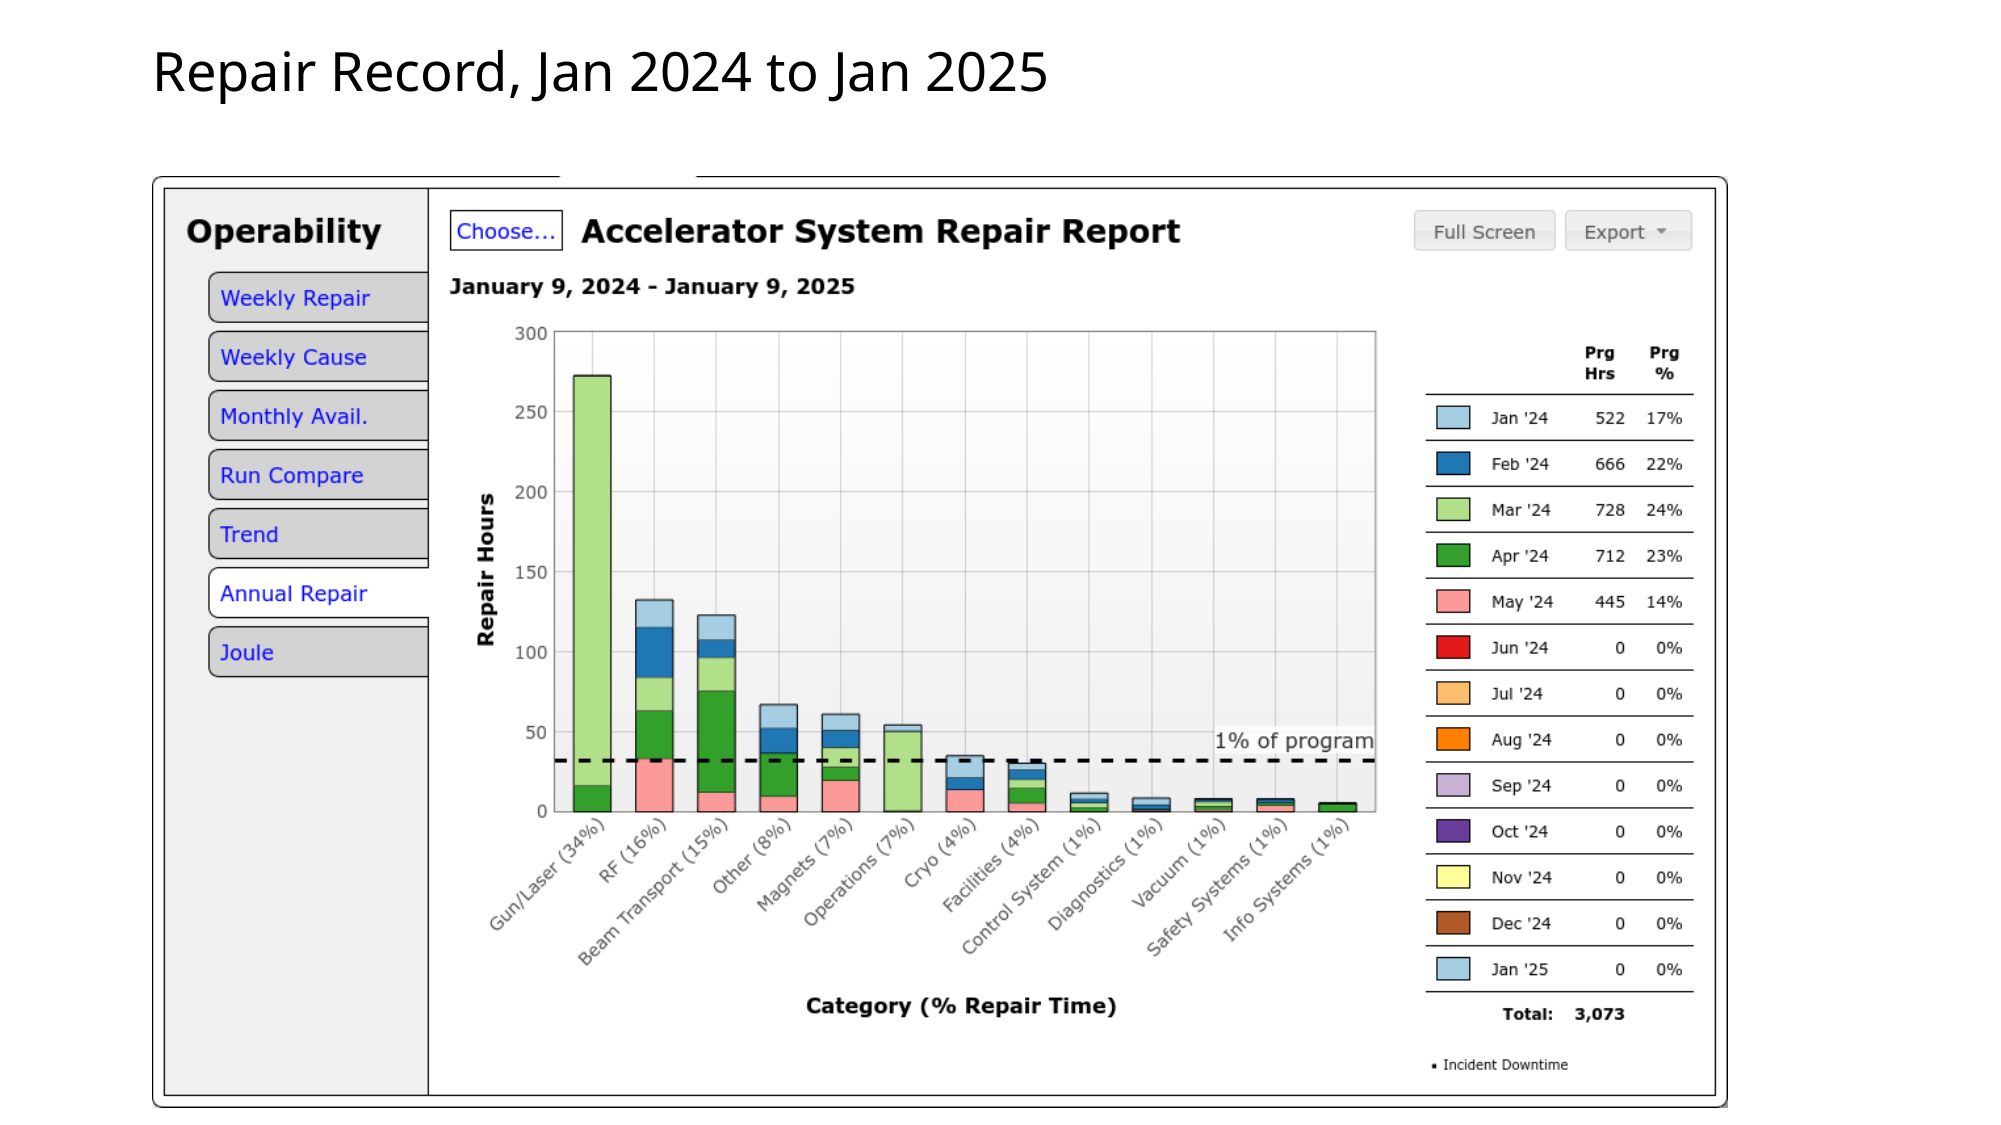

# Repair Record, Jan 2024 to Jan 2025